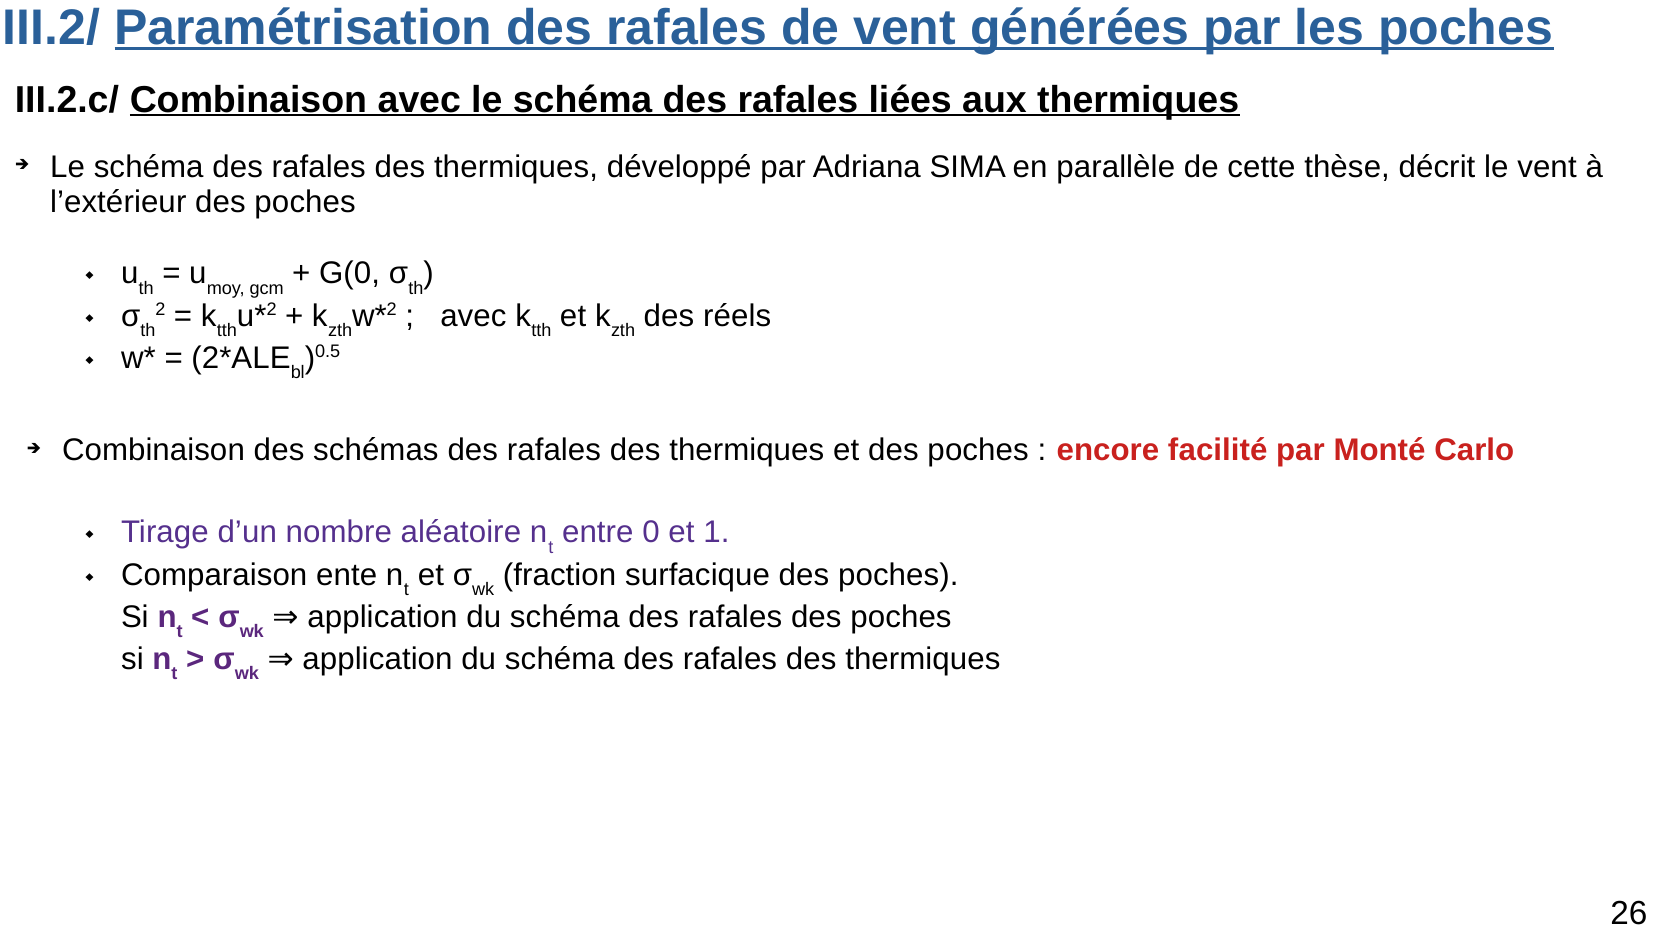

III.2/ Paramétrisation des rafales de vent générées par les poches
III.2.c/ Combinaison avec le schéma des rafales liées aux thermiques
Le schéma des rafales des thermiques, développé par Adriana SIMA en parallèle de cette thèse, décrit le vent à l’extérieur des poches
uth = umoy, gcm + G(0, σth)
σth2 = ktthu*2 + kzthw*2 ; avec ktth et kzth des réels
w* = (2*ALEbl)0.5
Combinaison des schémas des rafales des thermiques et des poches : encore facilité par Monté Carlo
Tirage d’un nombre aléatoire nt entre 0 et 1.
Comparaison ente nt et σwk (fraction surfacique des poches).
Si nt < σwk ⇒ application du schéma des rafales des poches
si nt > σwk ⇒ application du schéma des rafales des thermiques
26